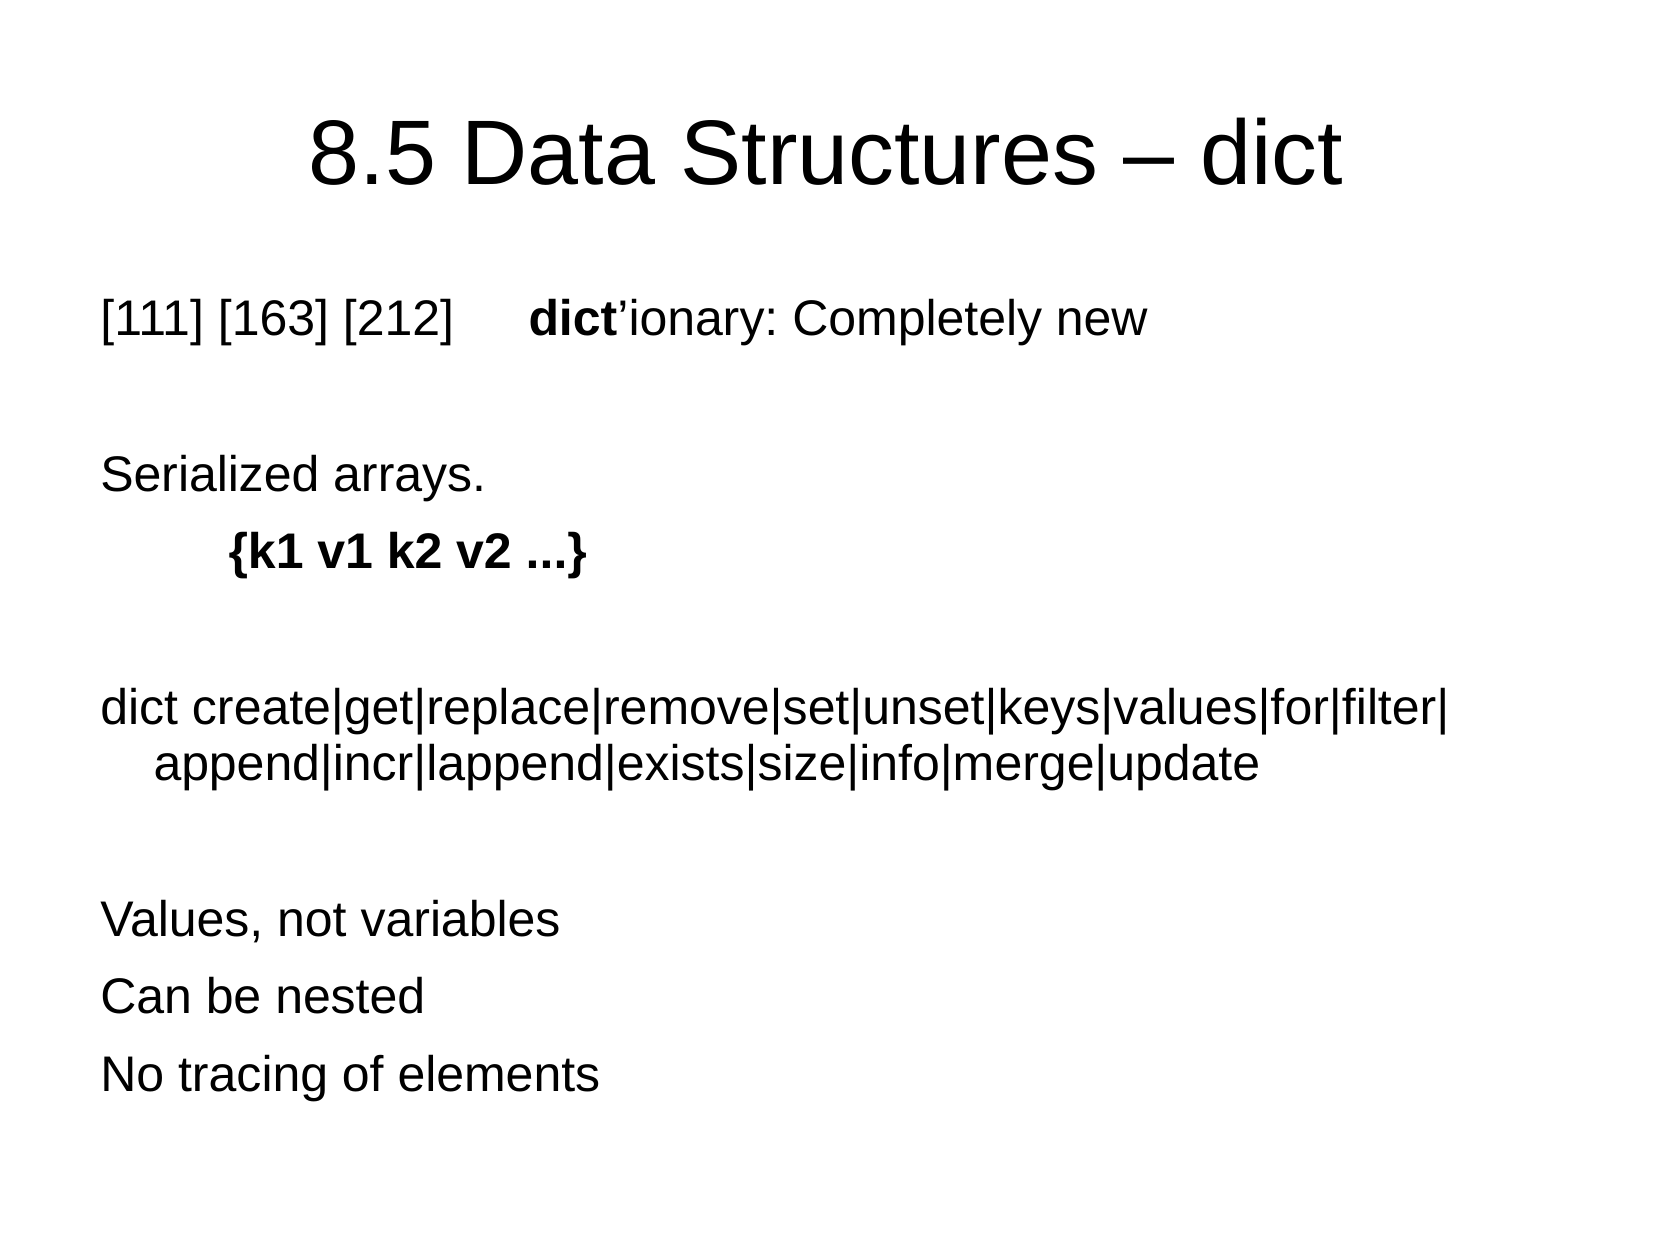

# 8.5 Data Structures – dict
[111] [163] [212]	dict’ionary: Completely new
Serialized arrays.
	{k1 v1 k2 v2 ...}
dict create|get|replace|remove|set|unset|keys|values|for|filter|append|incr|lappend|exists|size|info|merge|update
Values, not variables
Can be nested
No tracing of elements